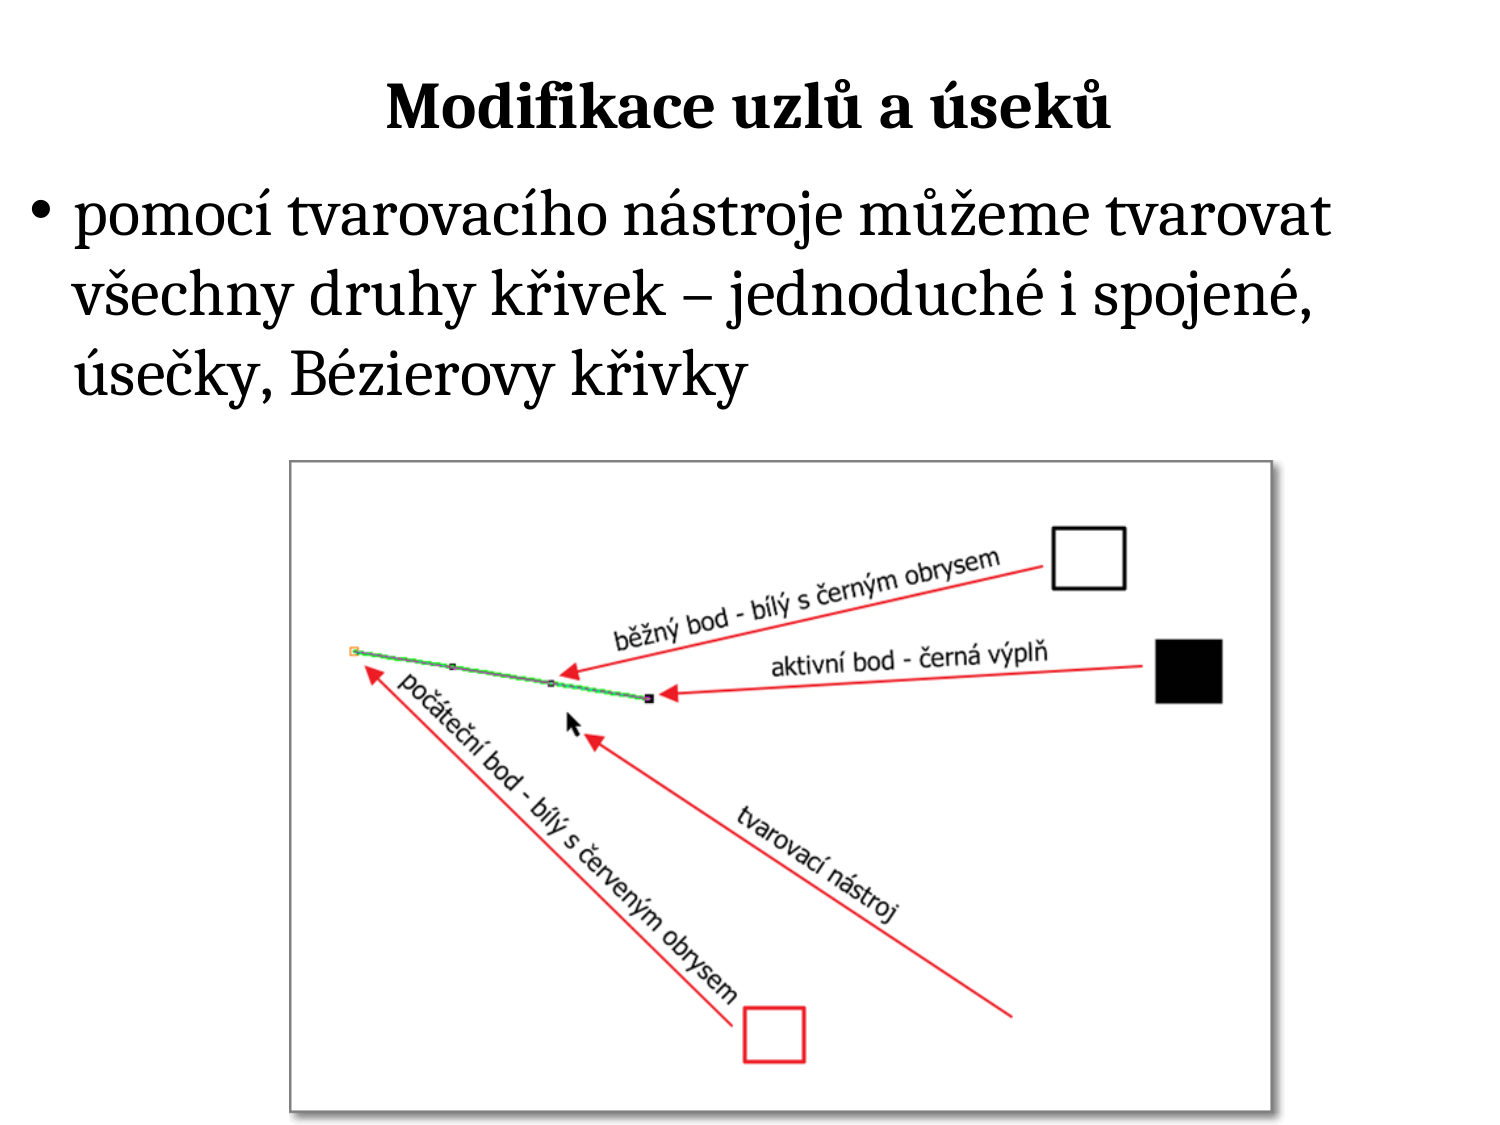

Modifikace uzlů a úseků
pomocí tvarovacího nástroje můžeme tvarovat všechny druhy křivek – jednoduché i spojené, úsečky, Bézierovy křivky